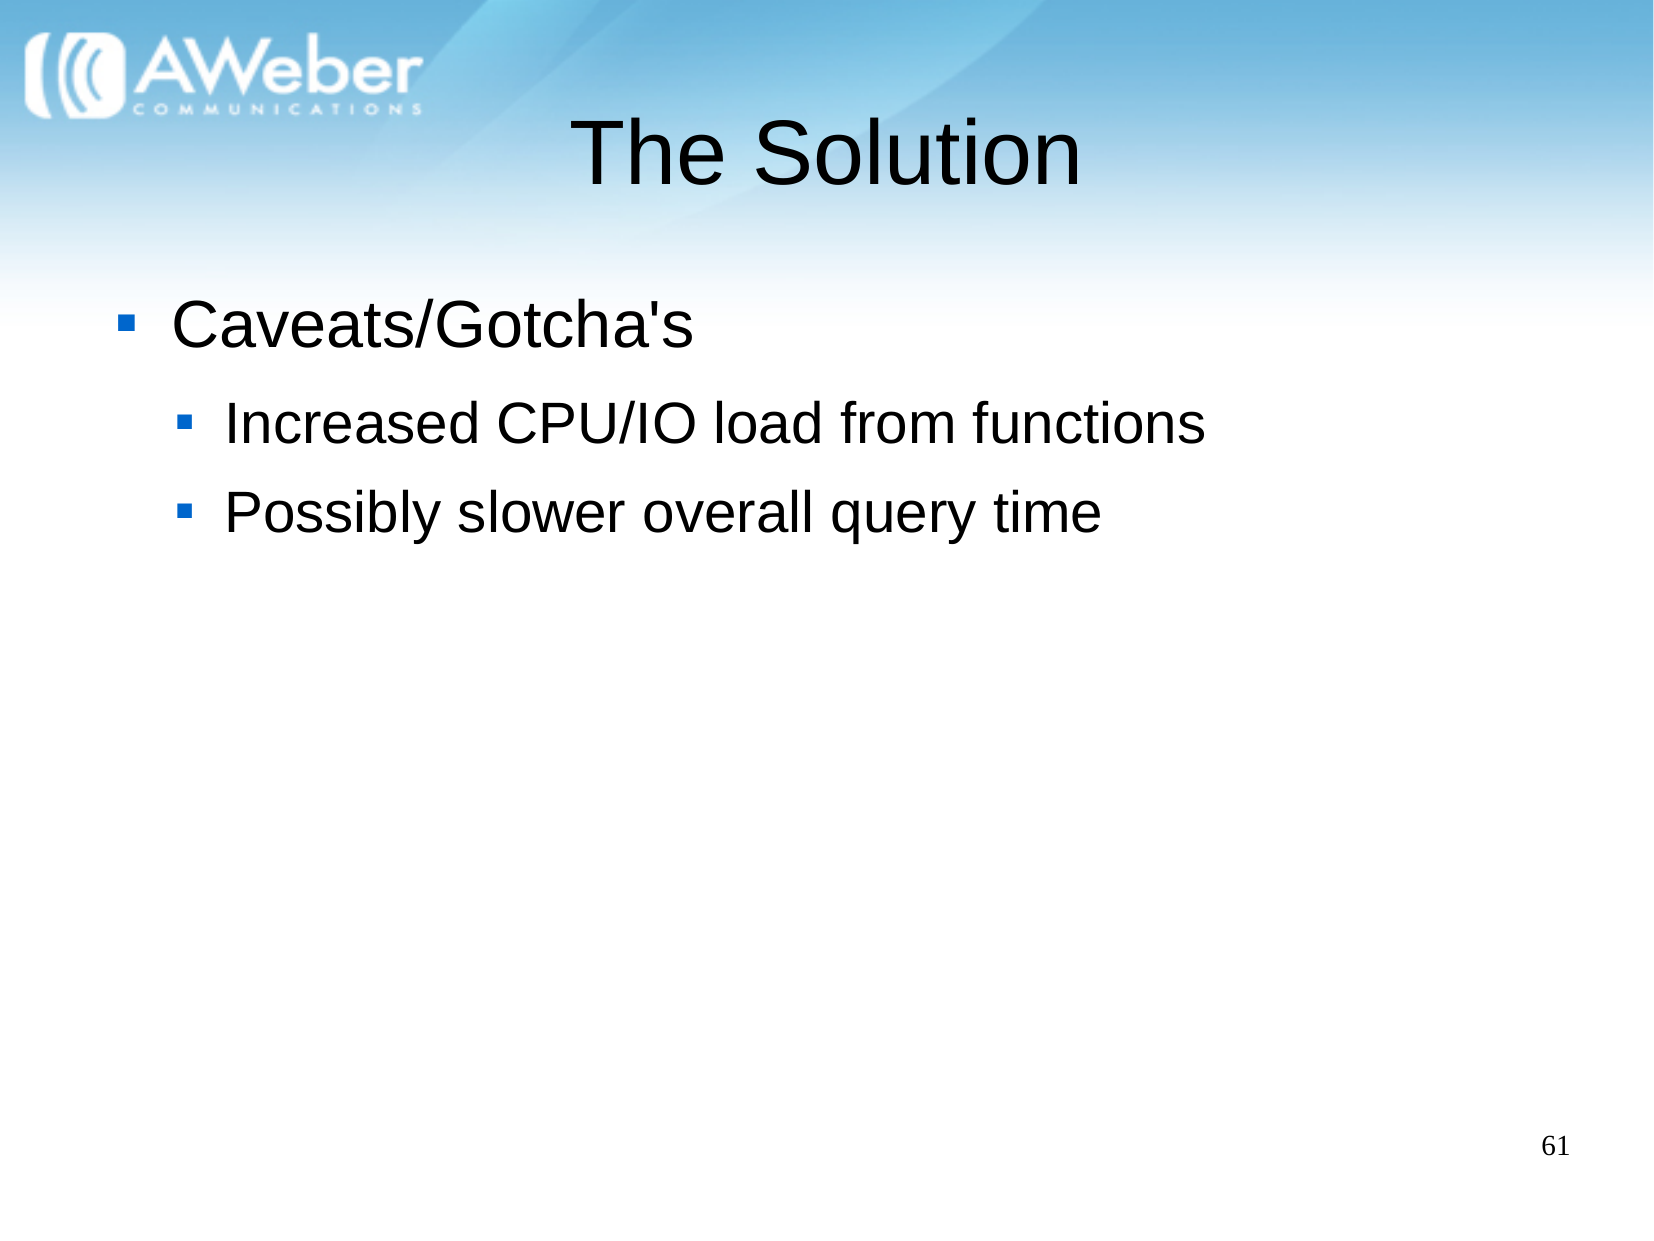

# The Solution
Caveats/Gotcha's
Increased CPU/IO load from functions
Possibly slower overall query time
61